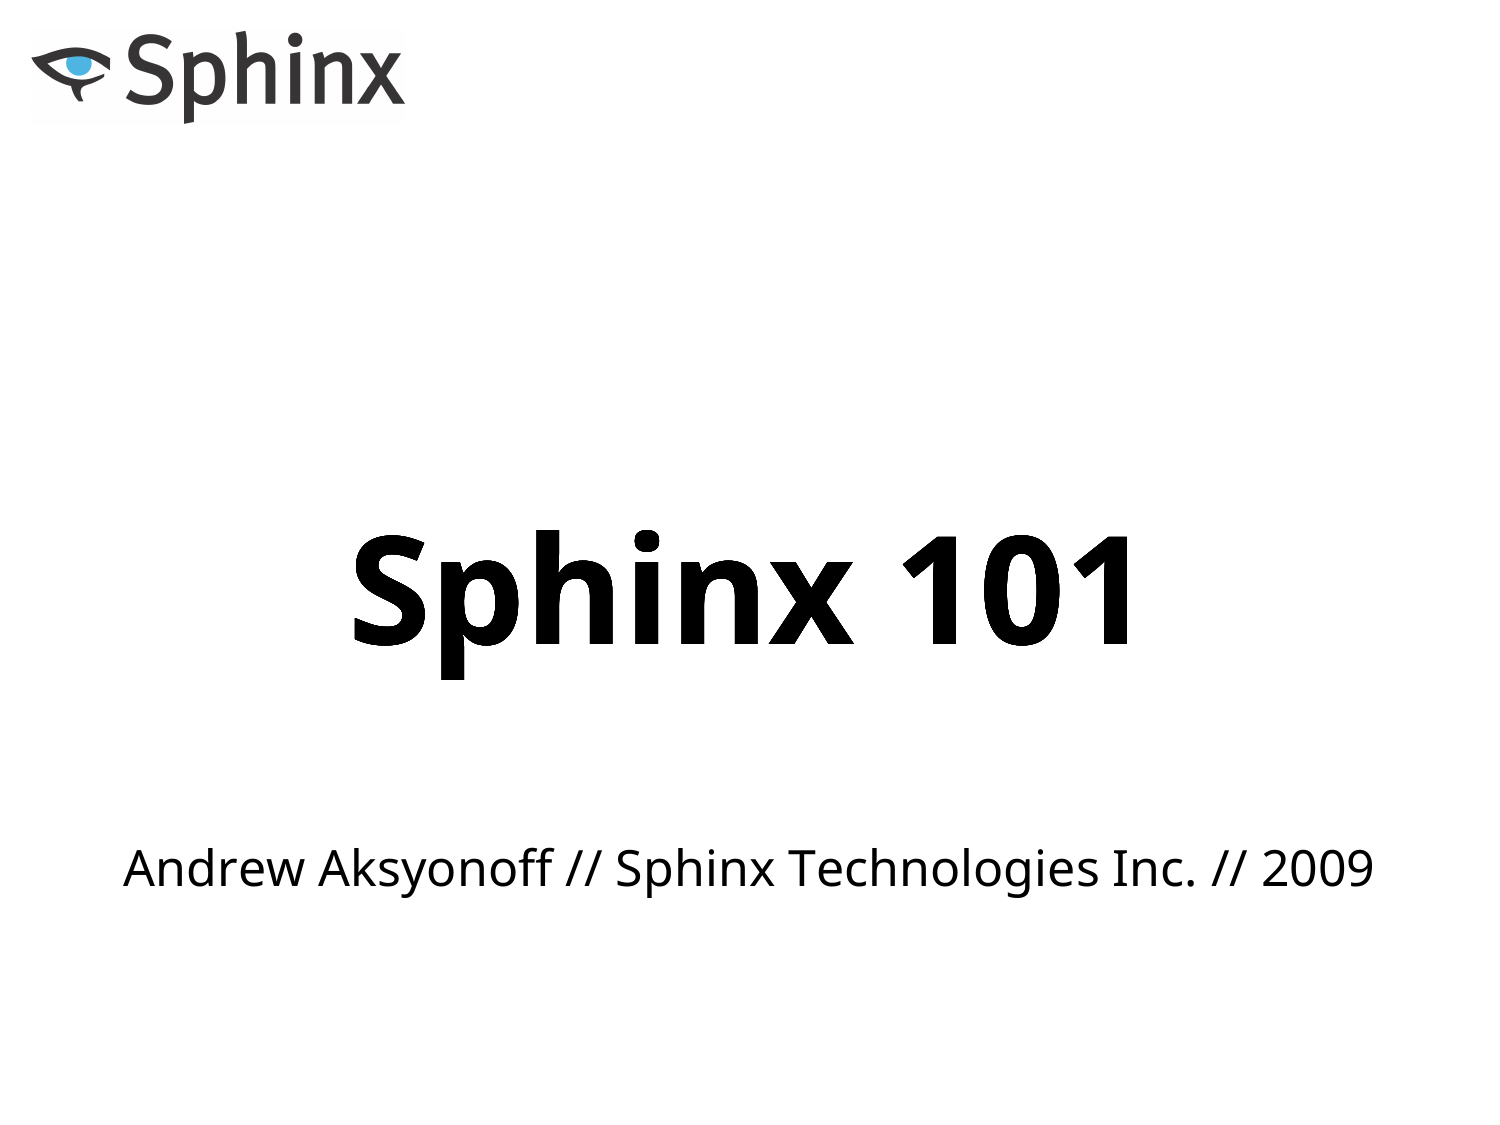

Sphinx 101
Sphinx 101
Sphinx 101
Sphinx 101
Sphinx 101
Sphinx 101
# Andrew Aksyonoff // Sphinx Technologies Inc. // 2009